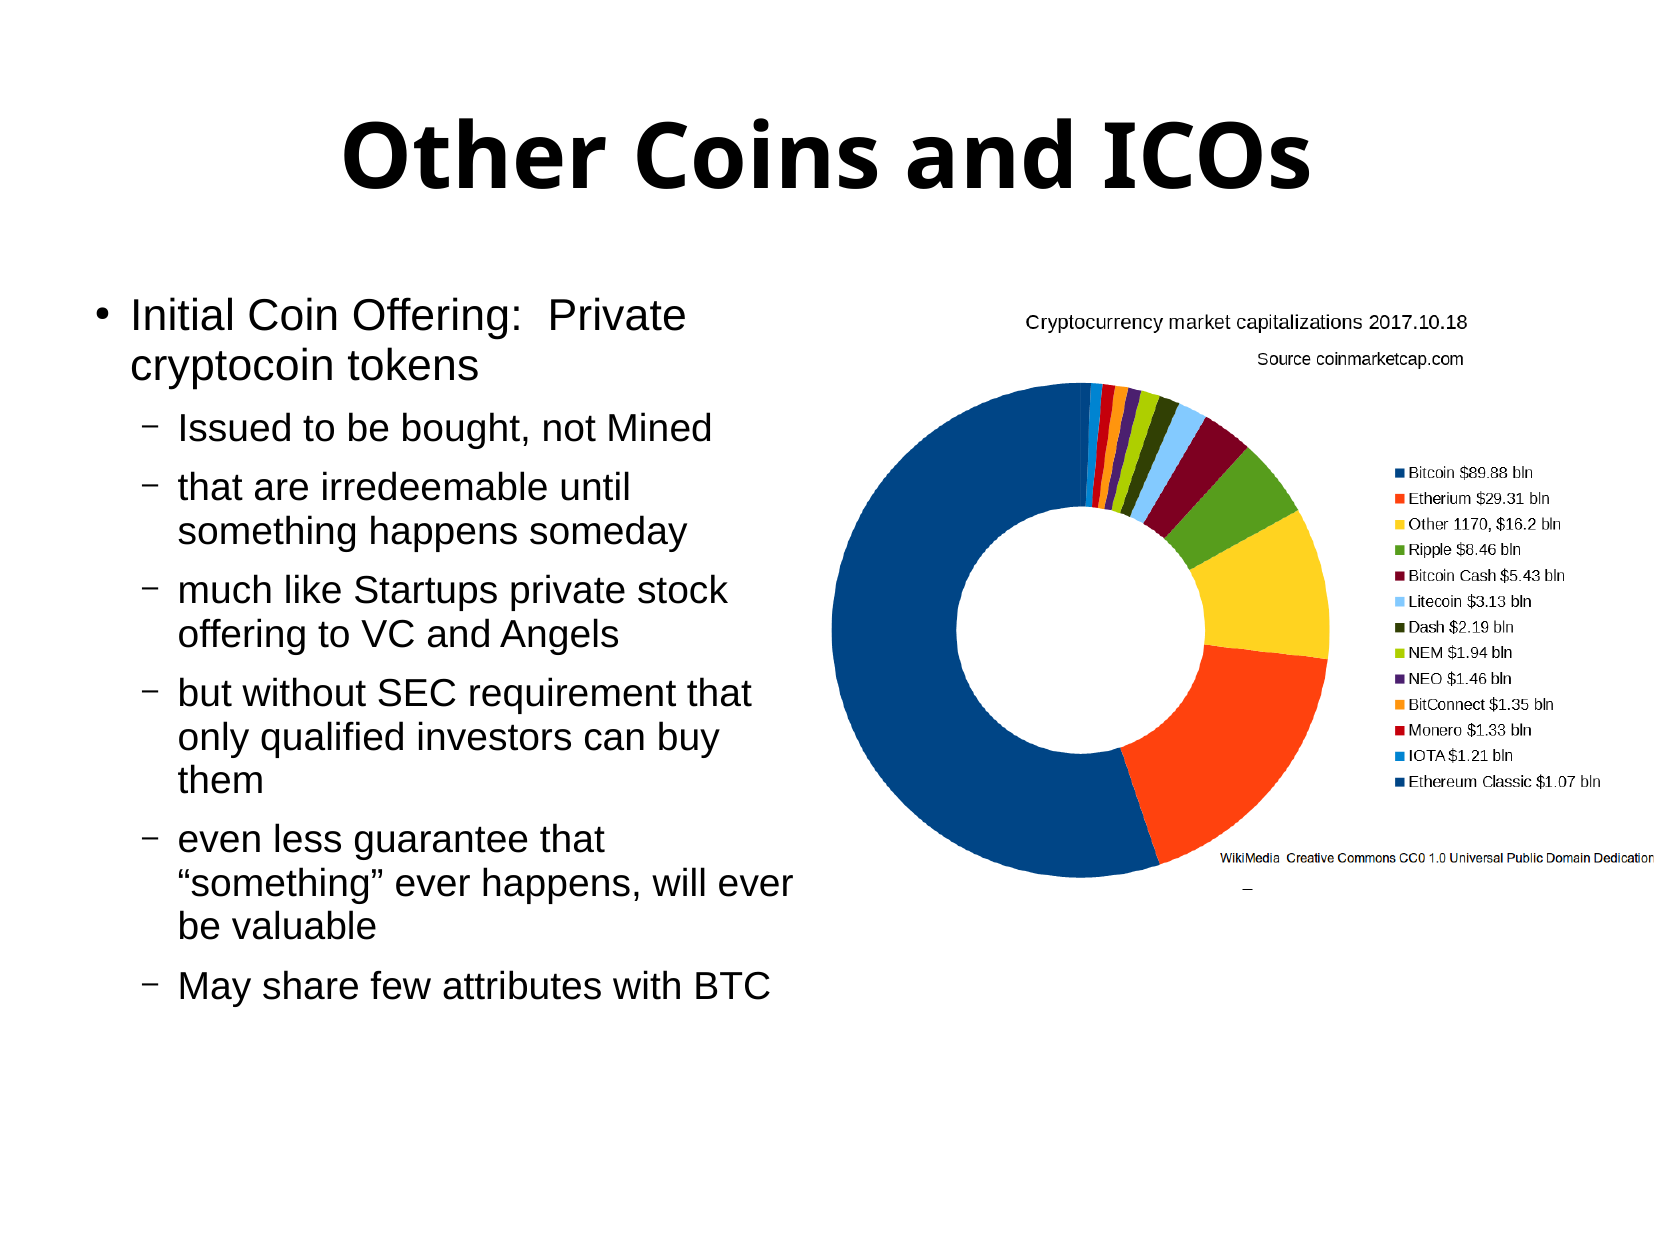

# Other Coins and ICOs
Initial Coin Offering: Private cryptocoin tokens
Issued to be bought, not Mined
that are irredeemable until something happens someday
much like Startups private stock offering to VC and Angels
but without SEC requirement that only qualified investors can buy them
even less guarantee that “something” ever happens, will ever be valuable
May share few attributes with BTC